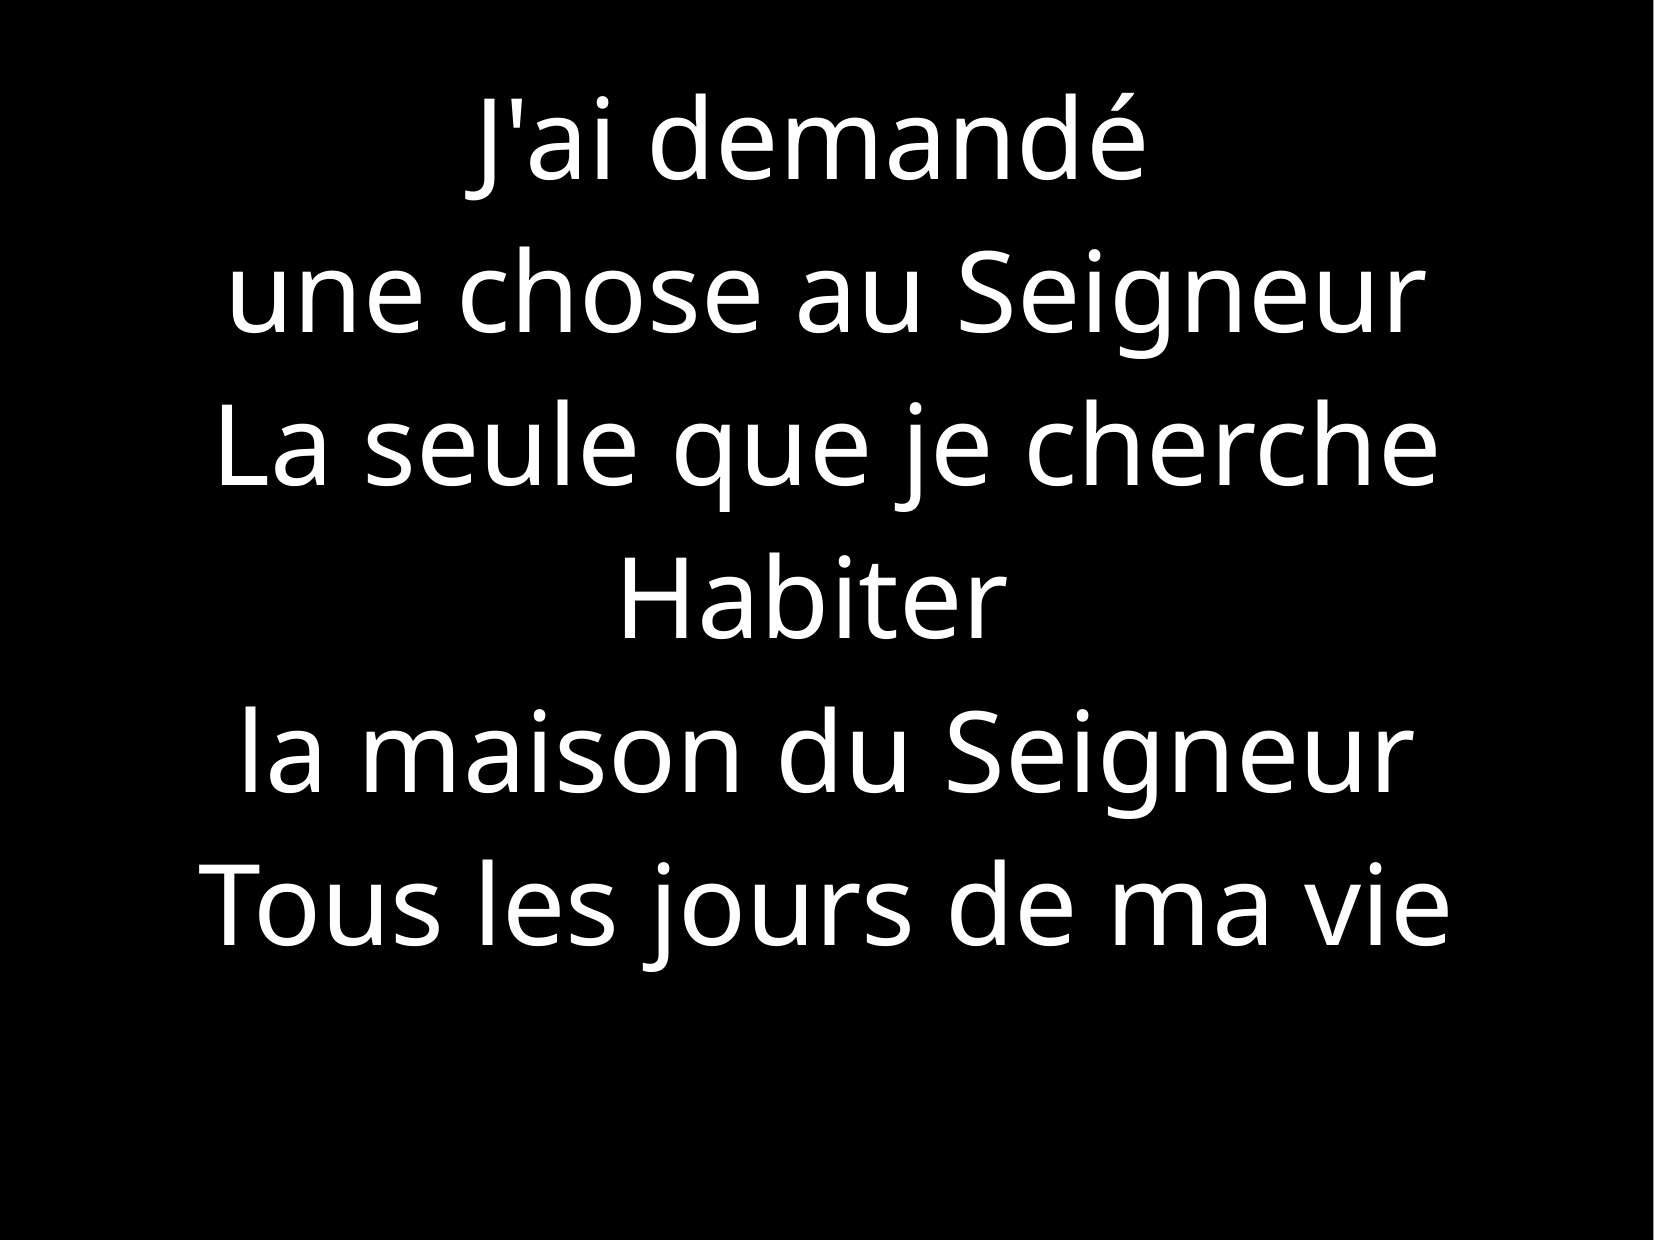

# J'ai demandé
une chose au Seigneur
La seule que je cherche
Habiter
la maison du Seigneur
Tous les jours de ma vie